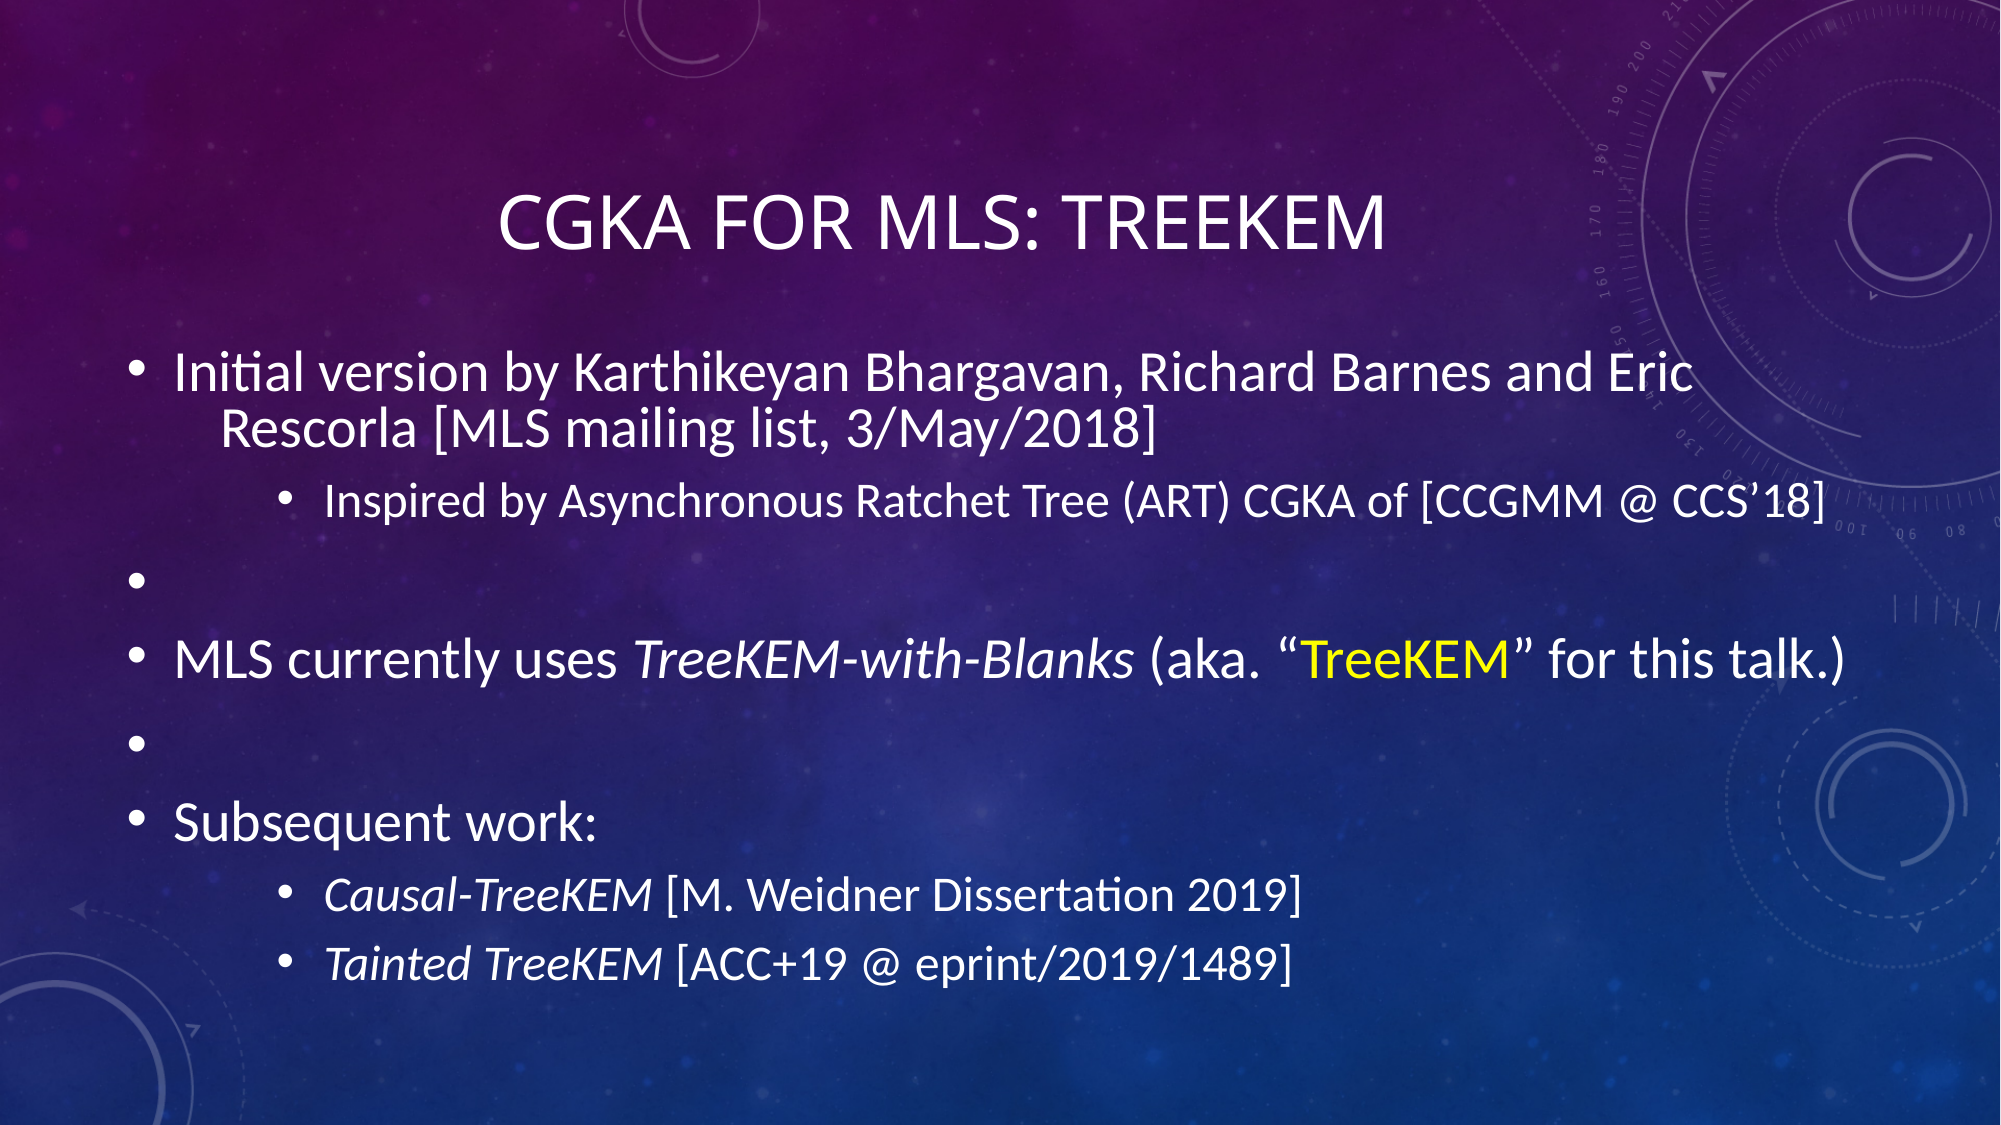

# CGKA for MLS: TreeKEM
Initial version by Karthikeyan Bhargavan, Richard Barnes and Eric Rescorla [MLS mailing list, 3/May/2018]
Inspired by Asynchronous Ratchet Tree (ART) CGKA of [CCGMM @ CCS’18]
MLS currently uses TreeKEM-with-Blanks (aka. “TreeKEM” for this talk.)
Subsequent work:
Causal-TreeKEM [M. Weidner Dissertation 2019]
Tainted TreeKEM [ACC+19 @ eprint/2019/1489]